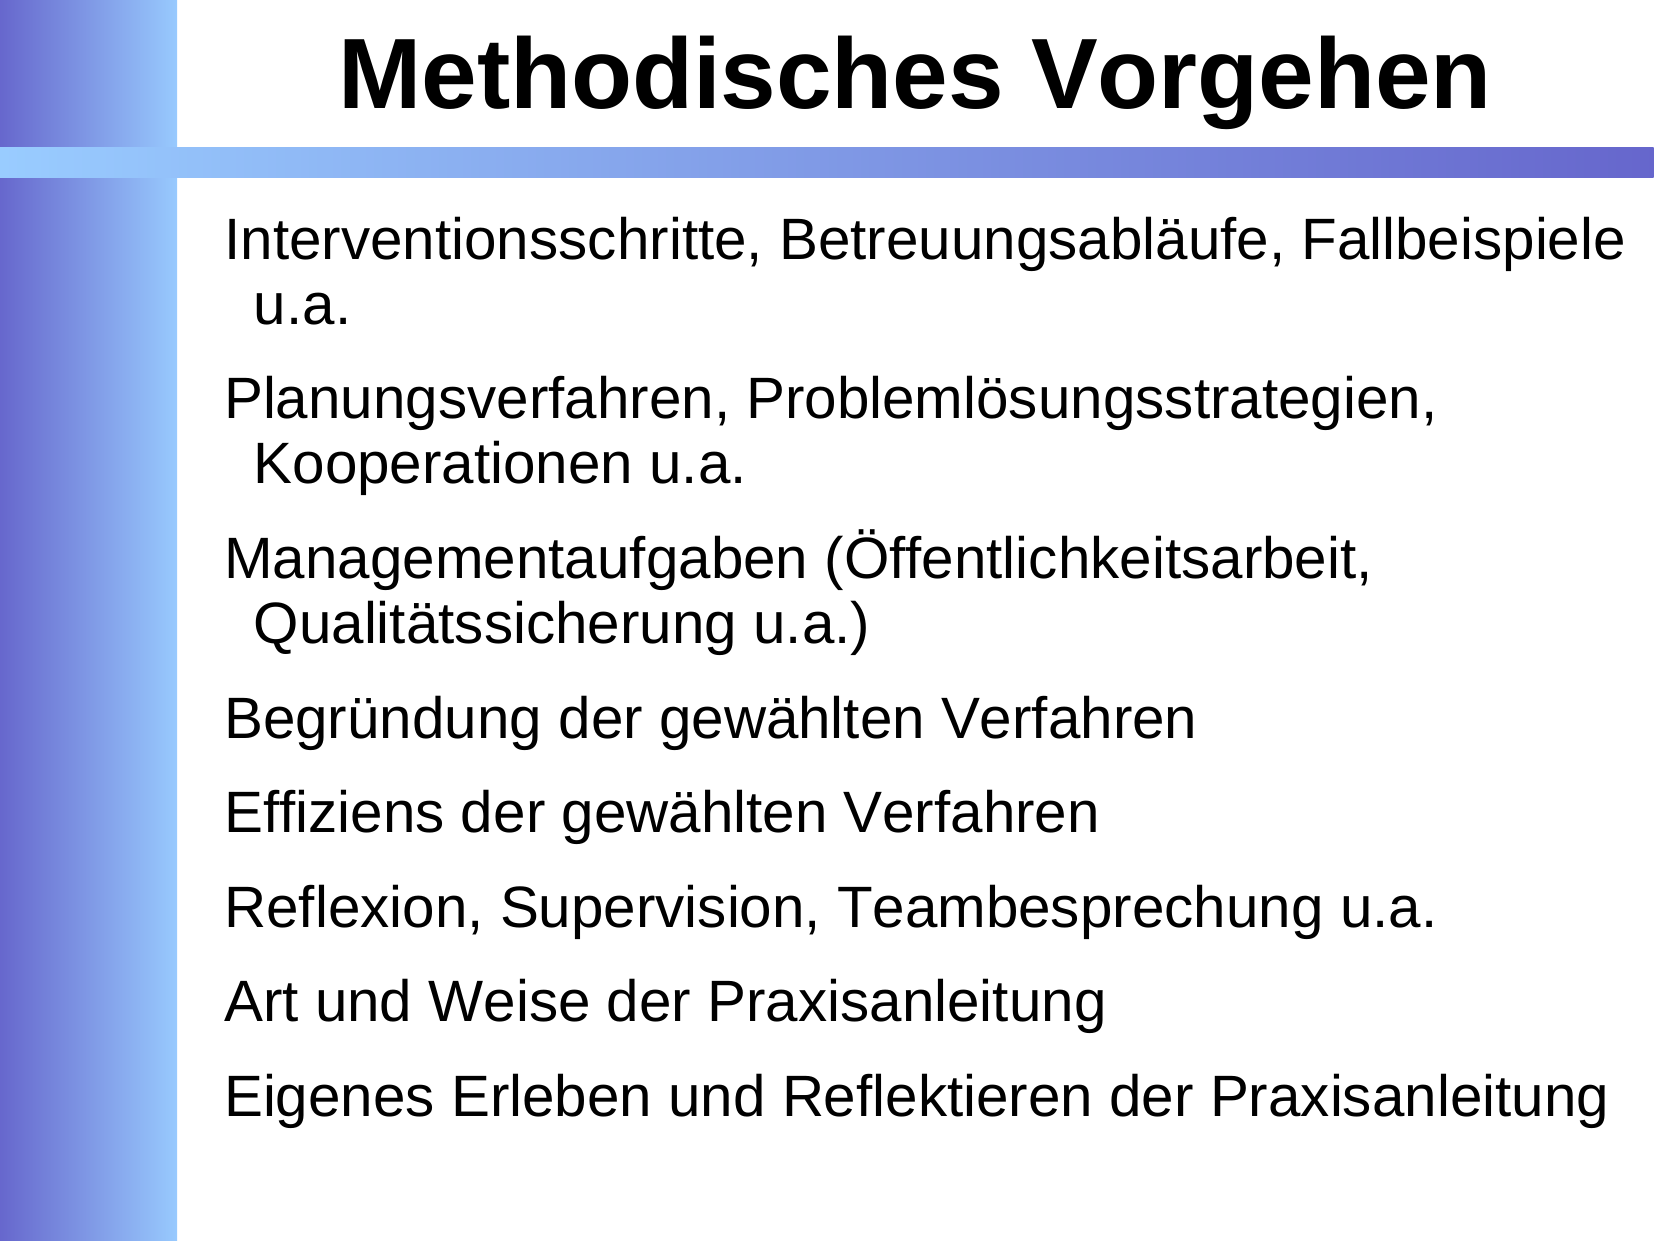

# Methodisches Vorgehen
Interventionsschritte, Betreuungsabläufe, Fallbeispiele u.a.
Planungsverfahren, Problemlösungsstrategien, Kooperationen u.a.
Managementaufgaben (Öffentlichkeitsarbeit, Qualitätssicherung u.a.)
Begründung der gewählten Verfahren
Effiziens der gewählten Verfahren
Reflexion, Supervision, Teambesprechung u.a.
Art und Weise der Praxisanleitung
Eigenes Erleben und Reflektieren der Praxisanleitung